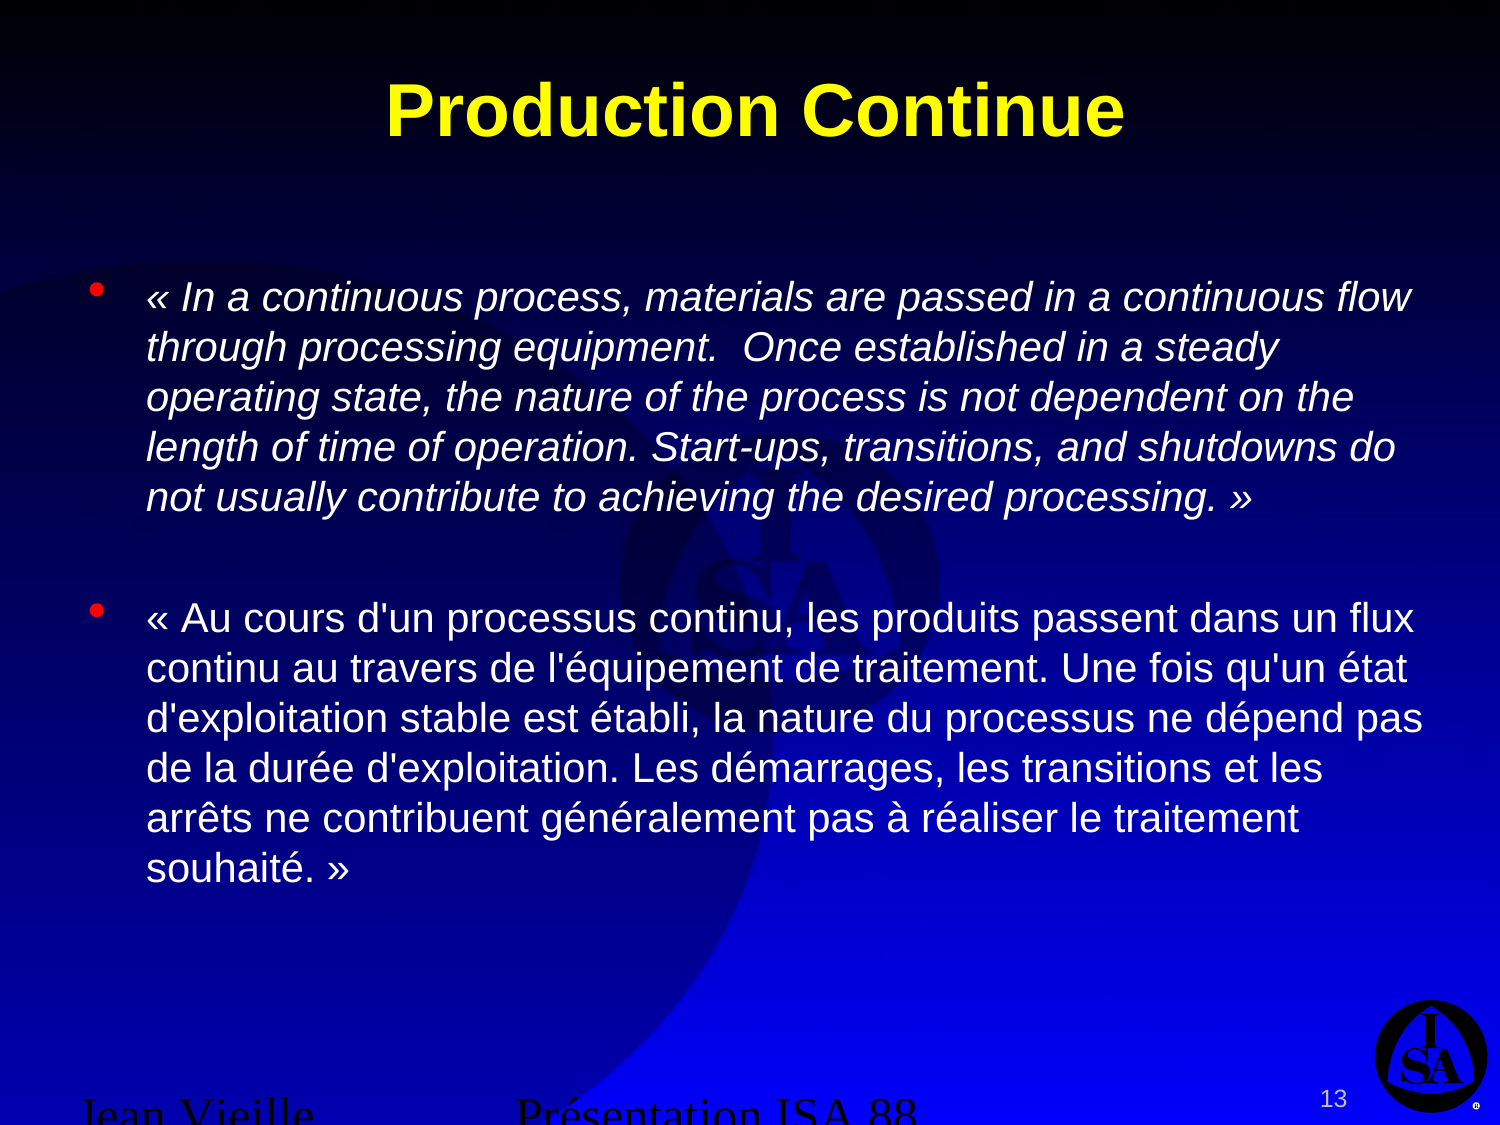

# Production Continue
« In a continuous process, materials are passed in a continuous flow through processing equipment. Once established in a steady operating state, the nature of the process is not dependent on the length of time of operation. Start-ups, transitions, and shutdowns do not usually contribute to achieving the desired processing. »
« Au cours d'un processus continu, les produits passent dans un flux continu au travers de l'équipement de traitement. Une fois qu'un état d'exploitation stable est établi, la nature du processus ne dépend pas de la durée d'exploitation. Les démarrages, les transitions et les arrêts ne contribuent généralement pas à réaliser le traitement souhaité. »